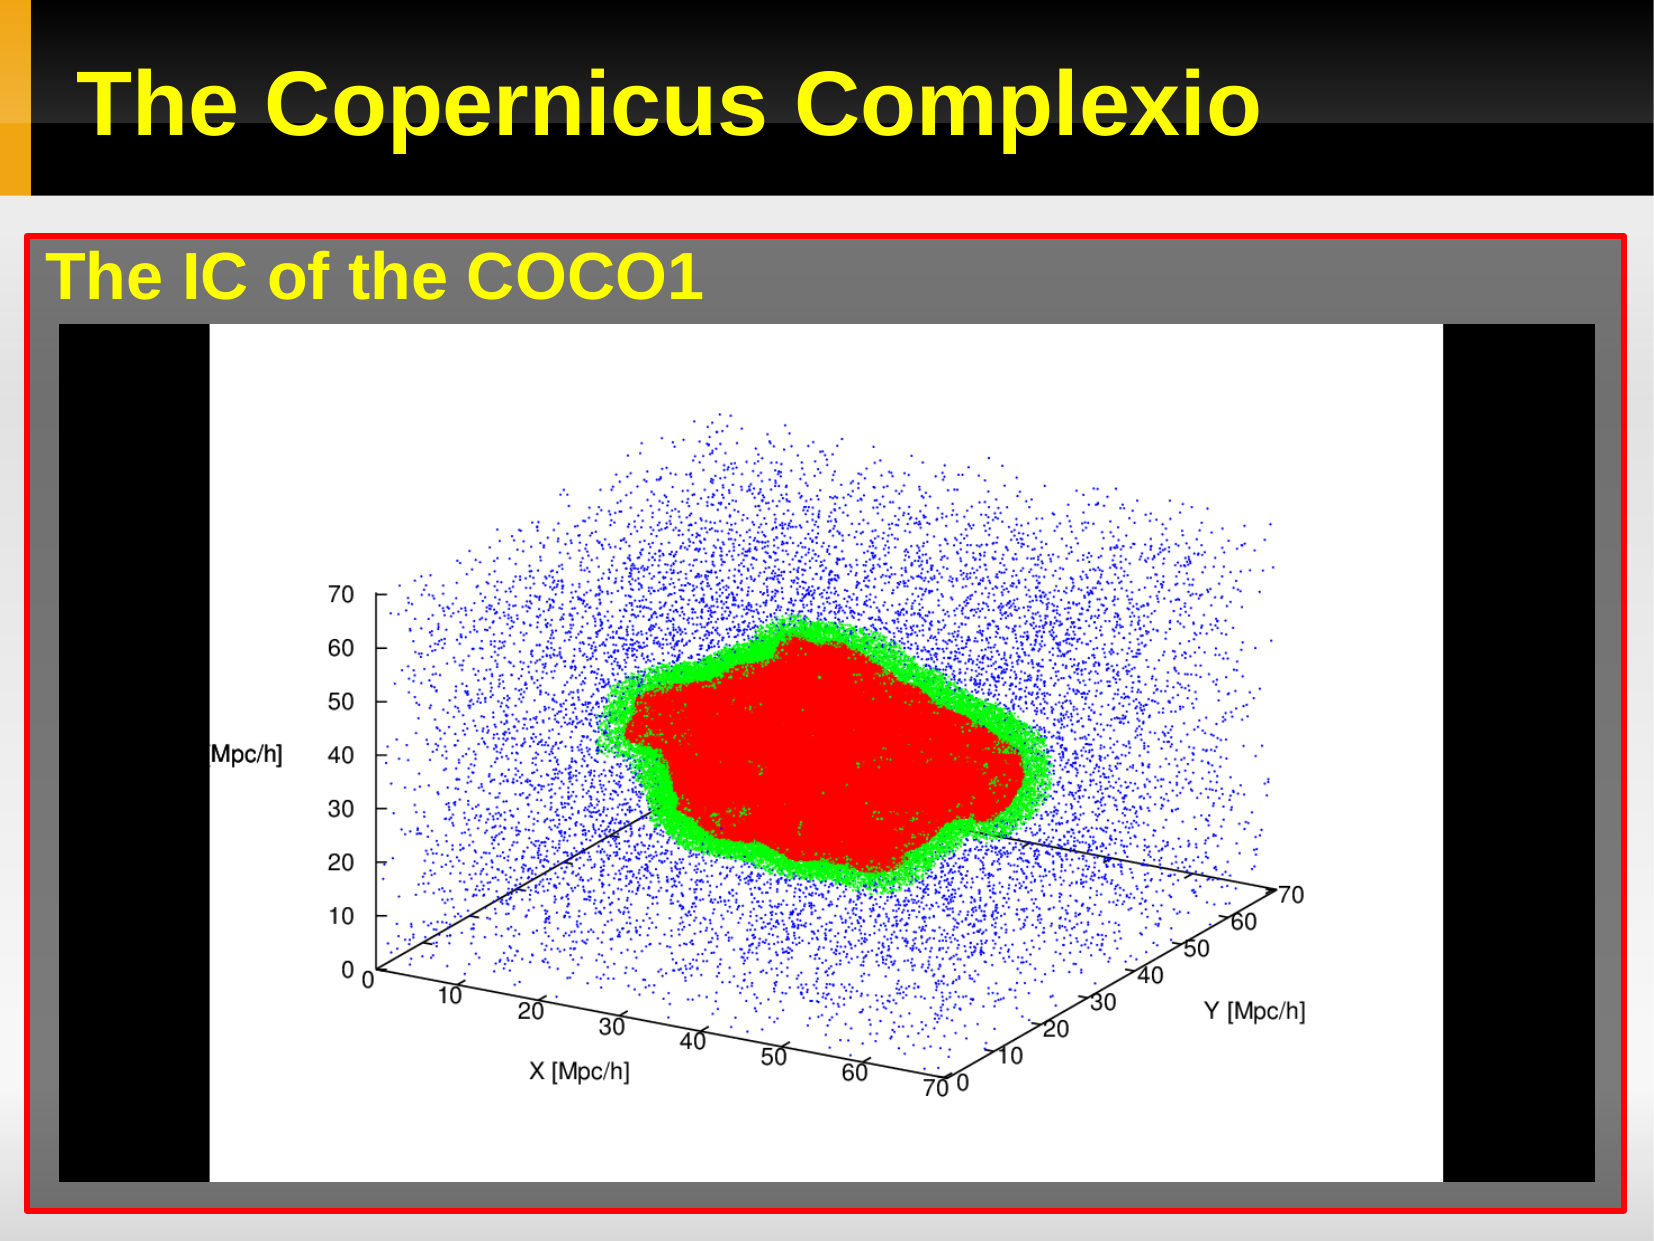

# The Copernicus Complexio
The IC of the COCO1